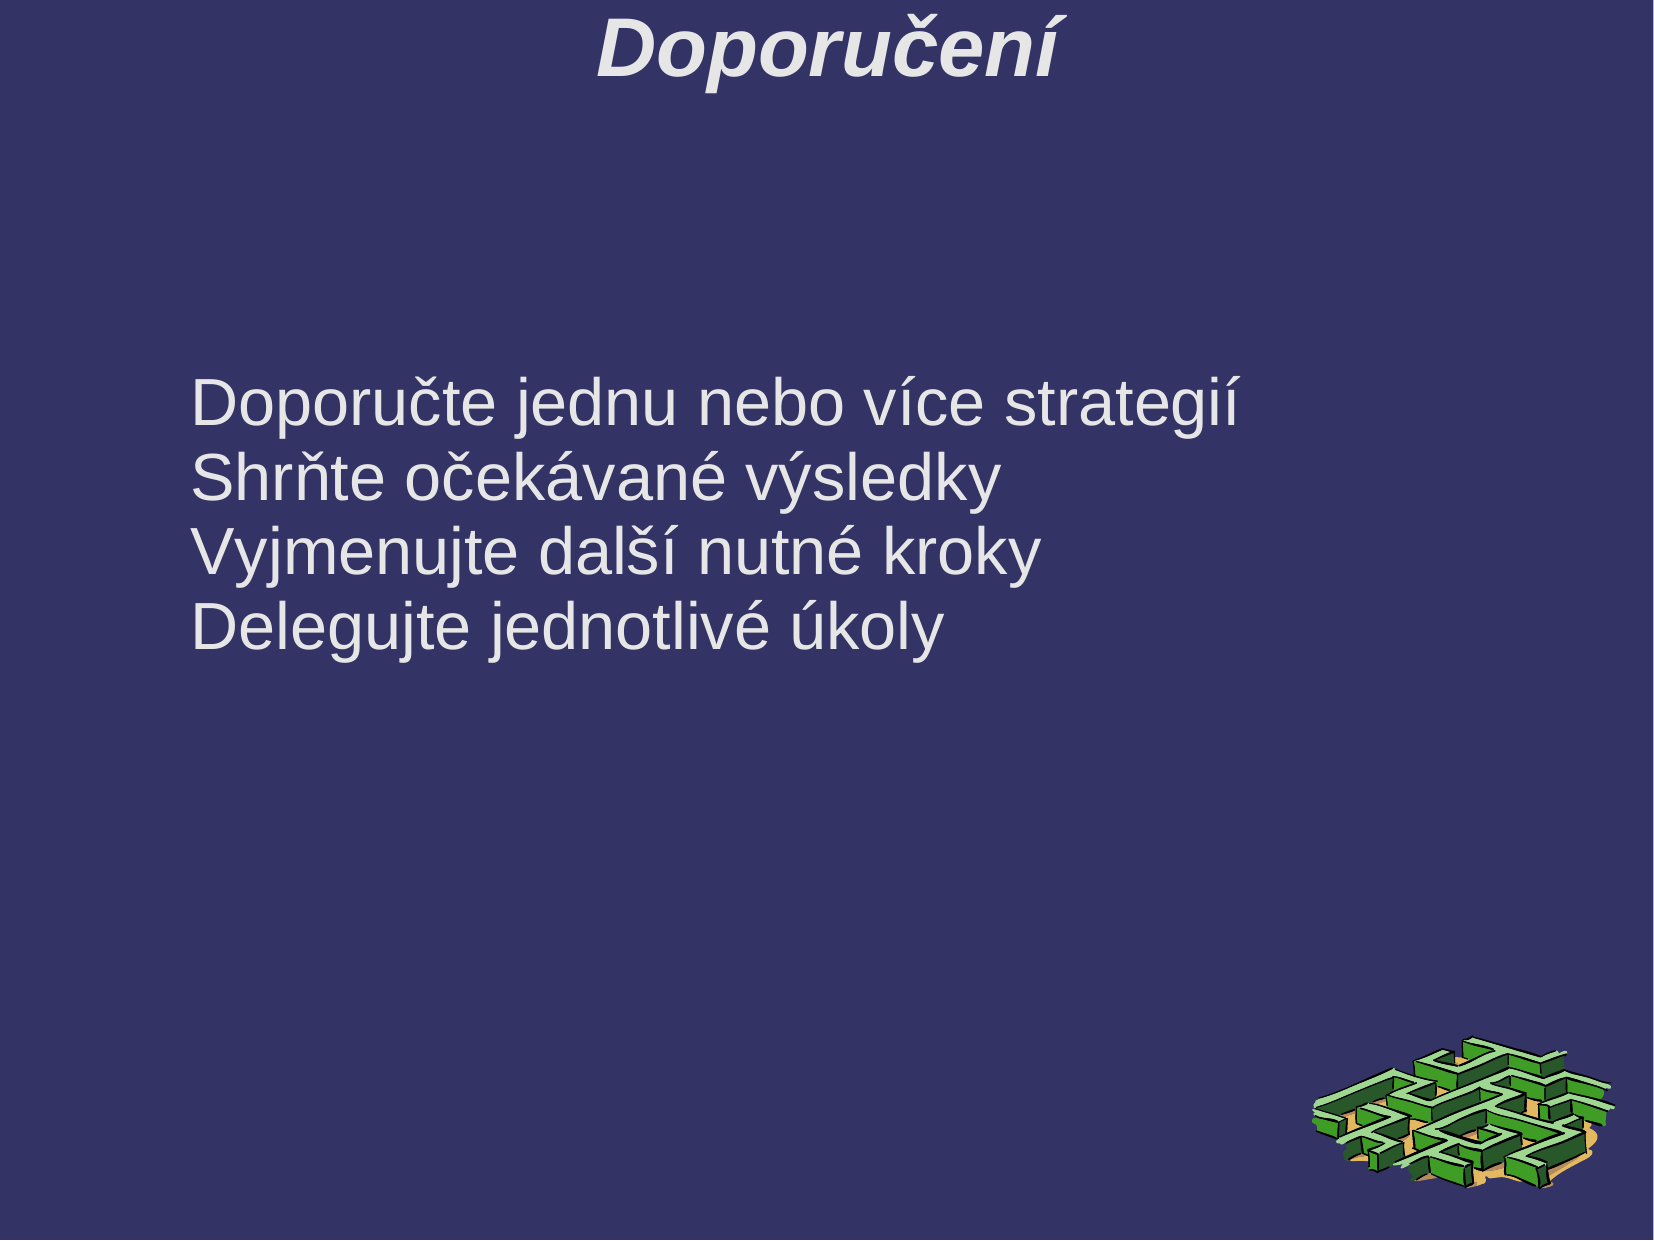

# Doporučení
Doporučte jednu nebo více strategií
Shrňte očekávané výsledky
Vyjmenujte další nutné kroky
Delegujte jednotlivé úkoly